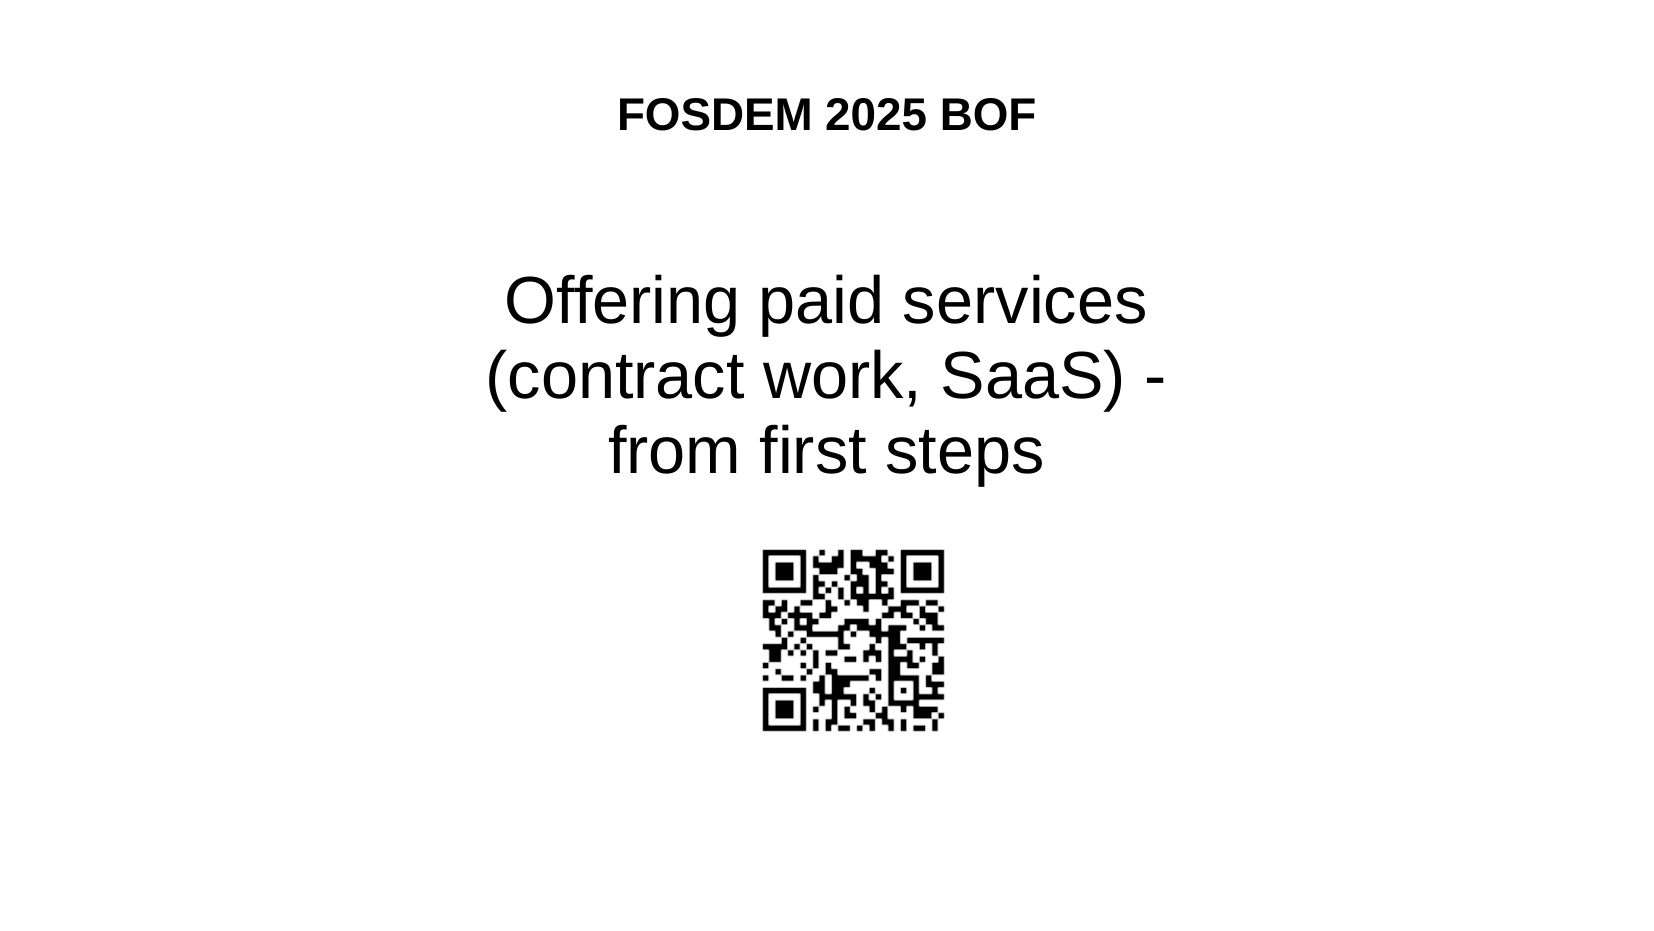

# FOSDEM 2025 BOF
Offering paid services
(contract work, SaaS) -
from first steps